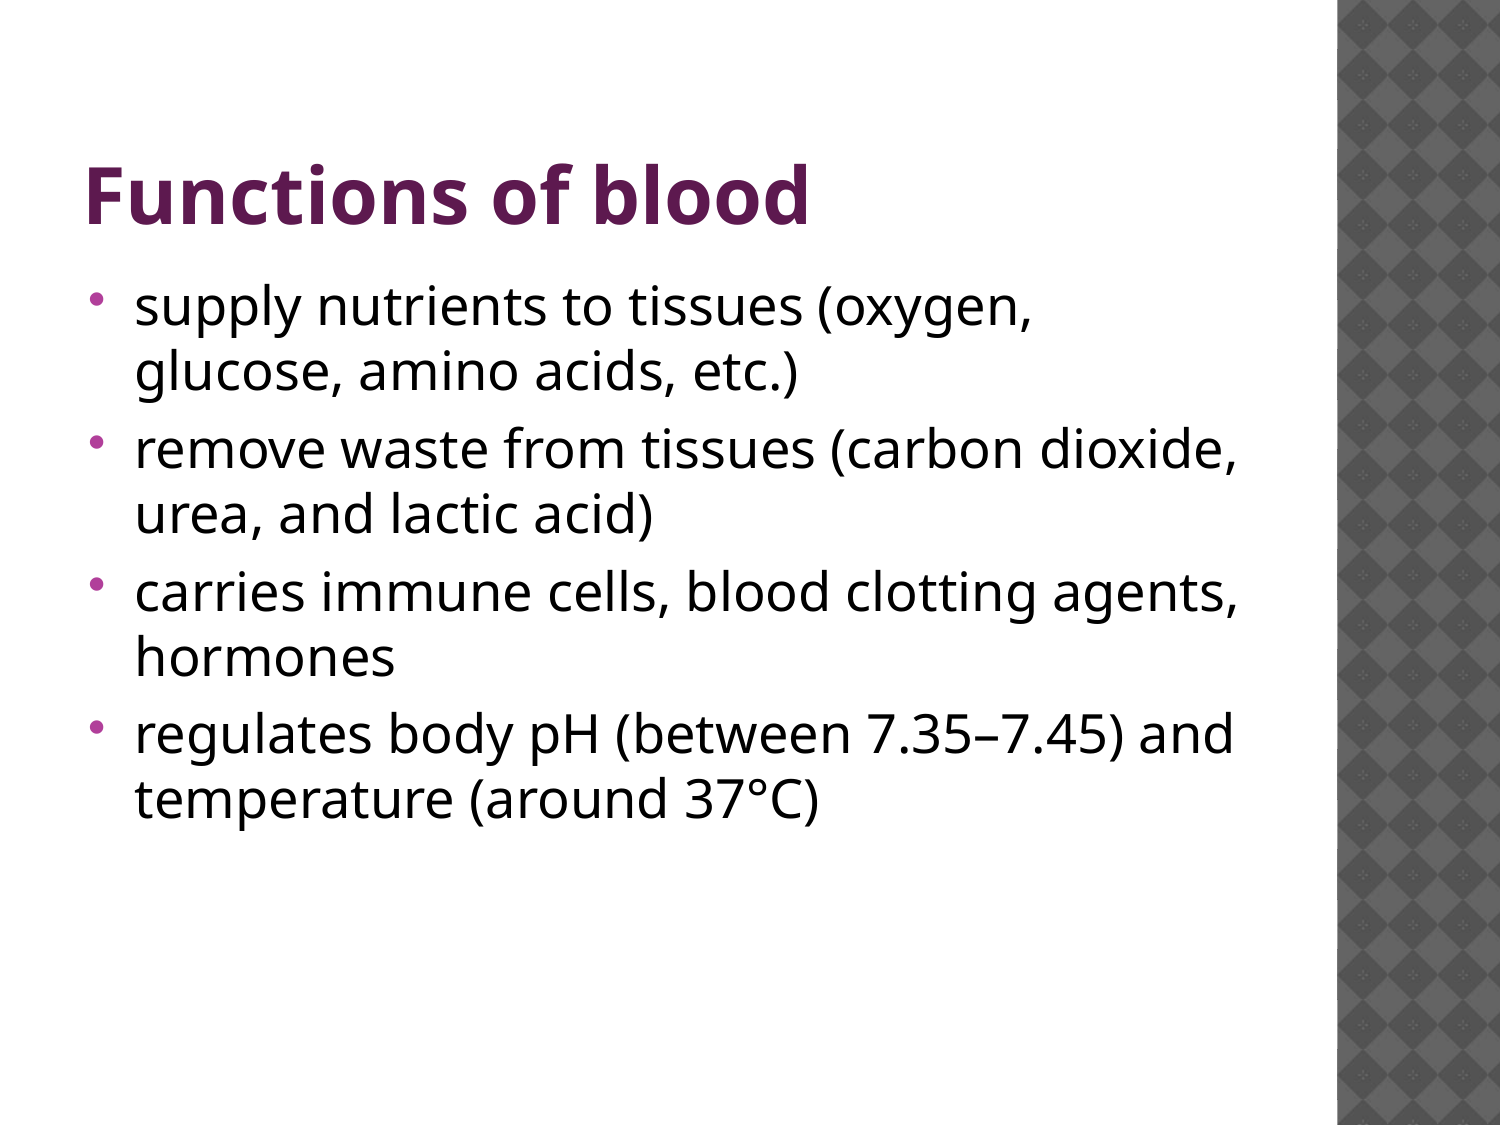

# Functions of blood
supply nutrients to tissues (oxygen, glucose, amino acids, etc.)
remove waste from tissues (carbon dioxide, urea, and lactic acid)
carries immune cells, blood clotting agents, hormones
regulates body pH (between 7.35–7.45) and temperature (around 37°C)